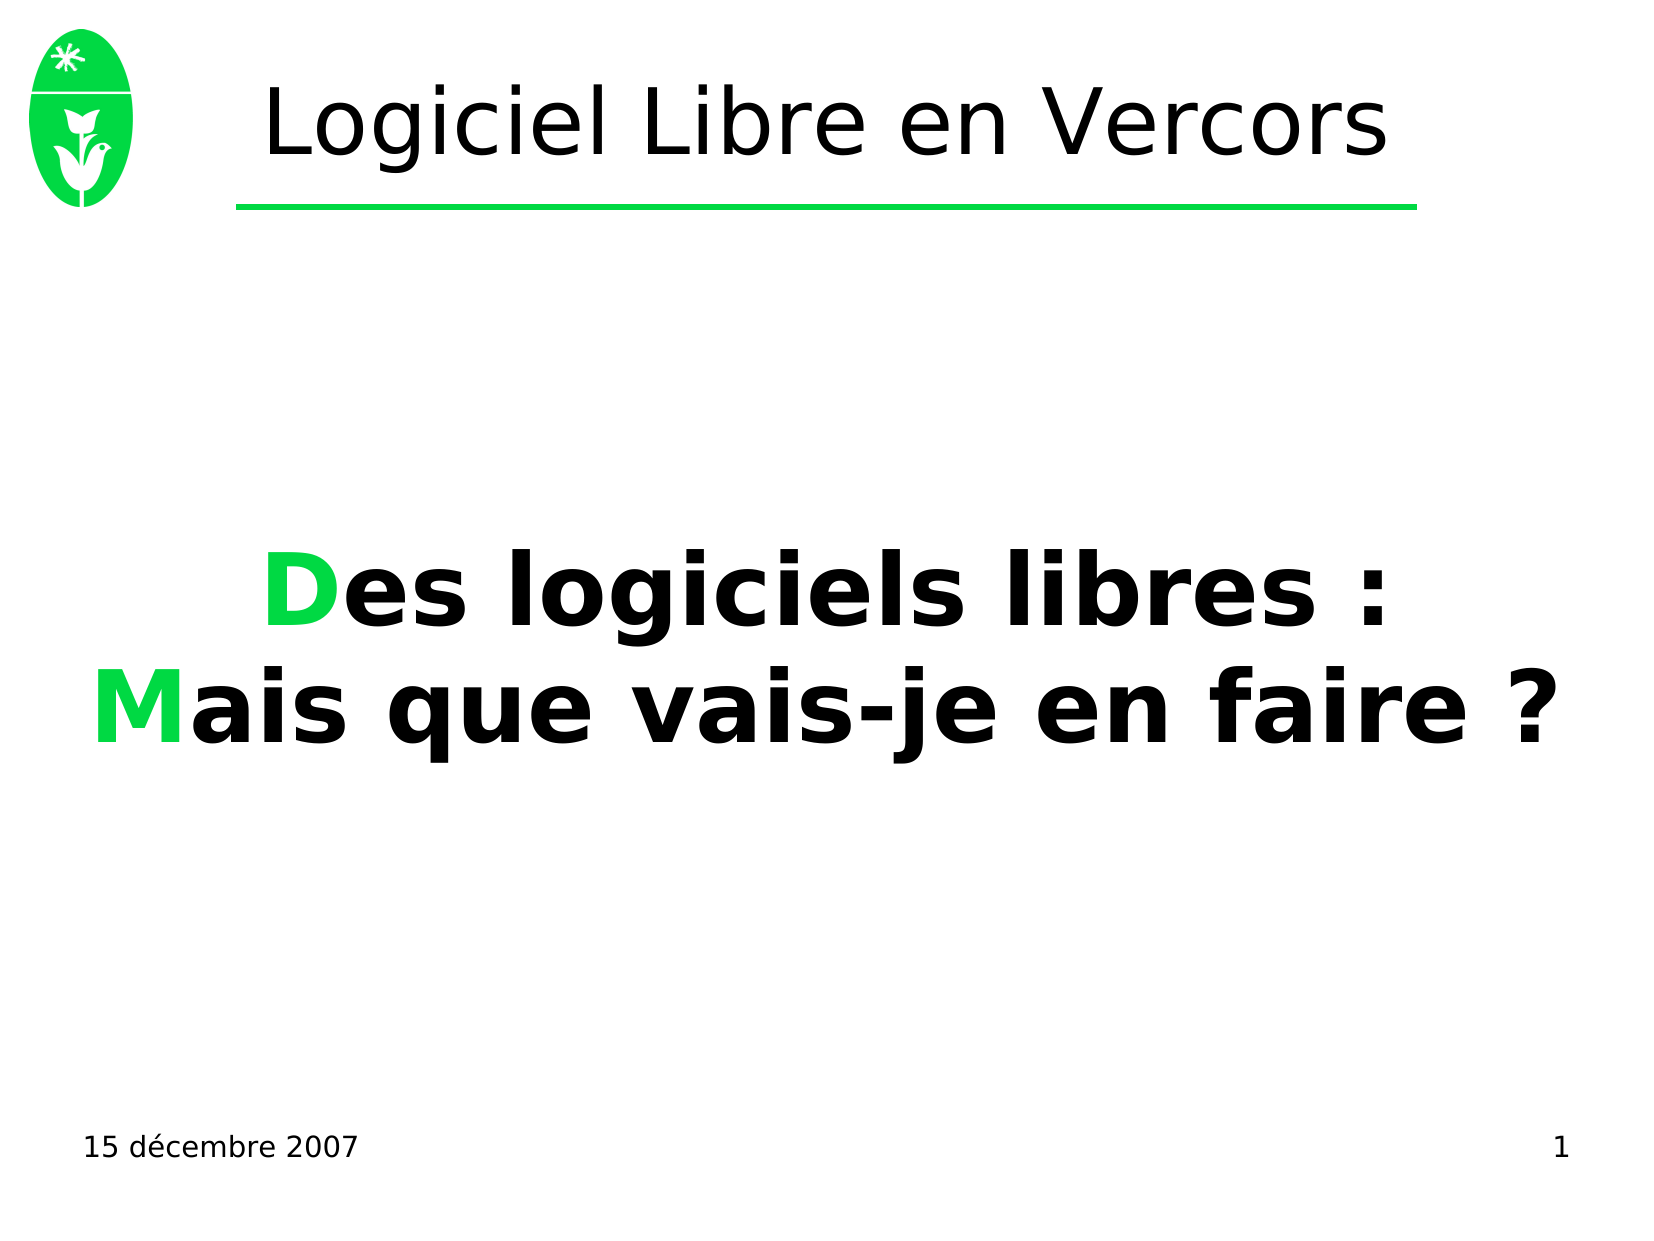

# Logiciel Libre en Vercors
Des logiciels libres :
Mais que vais-je en faire ?
15 décembre 2007
1